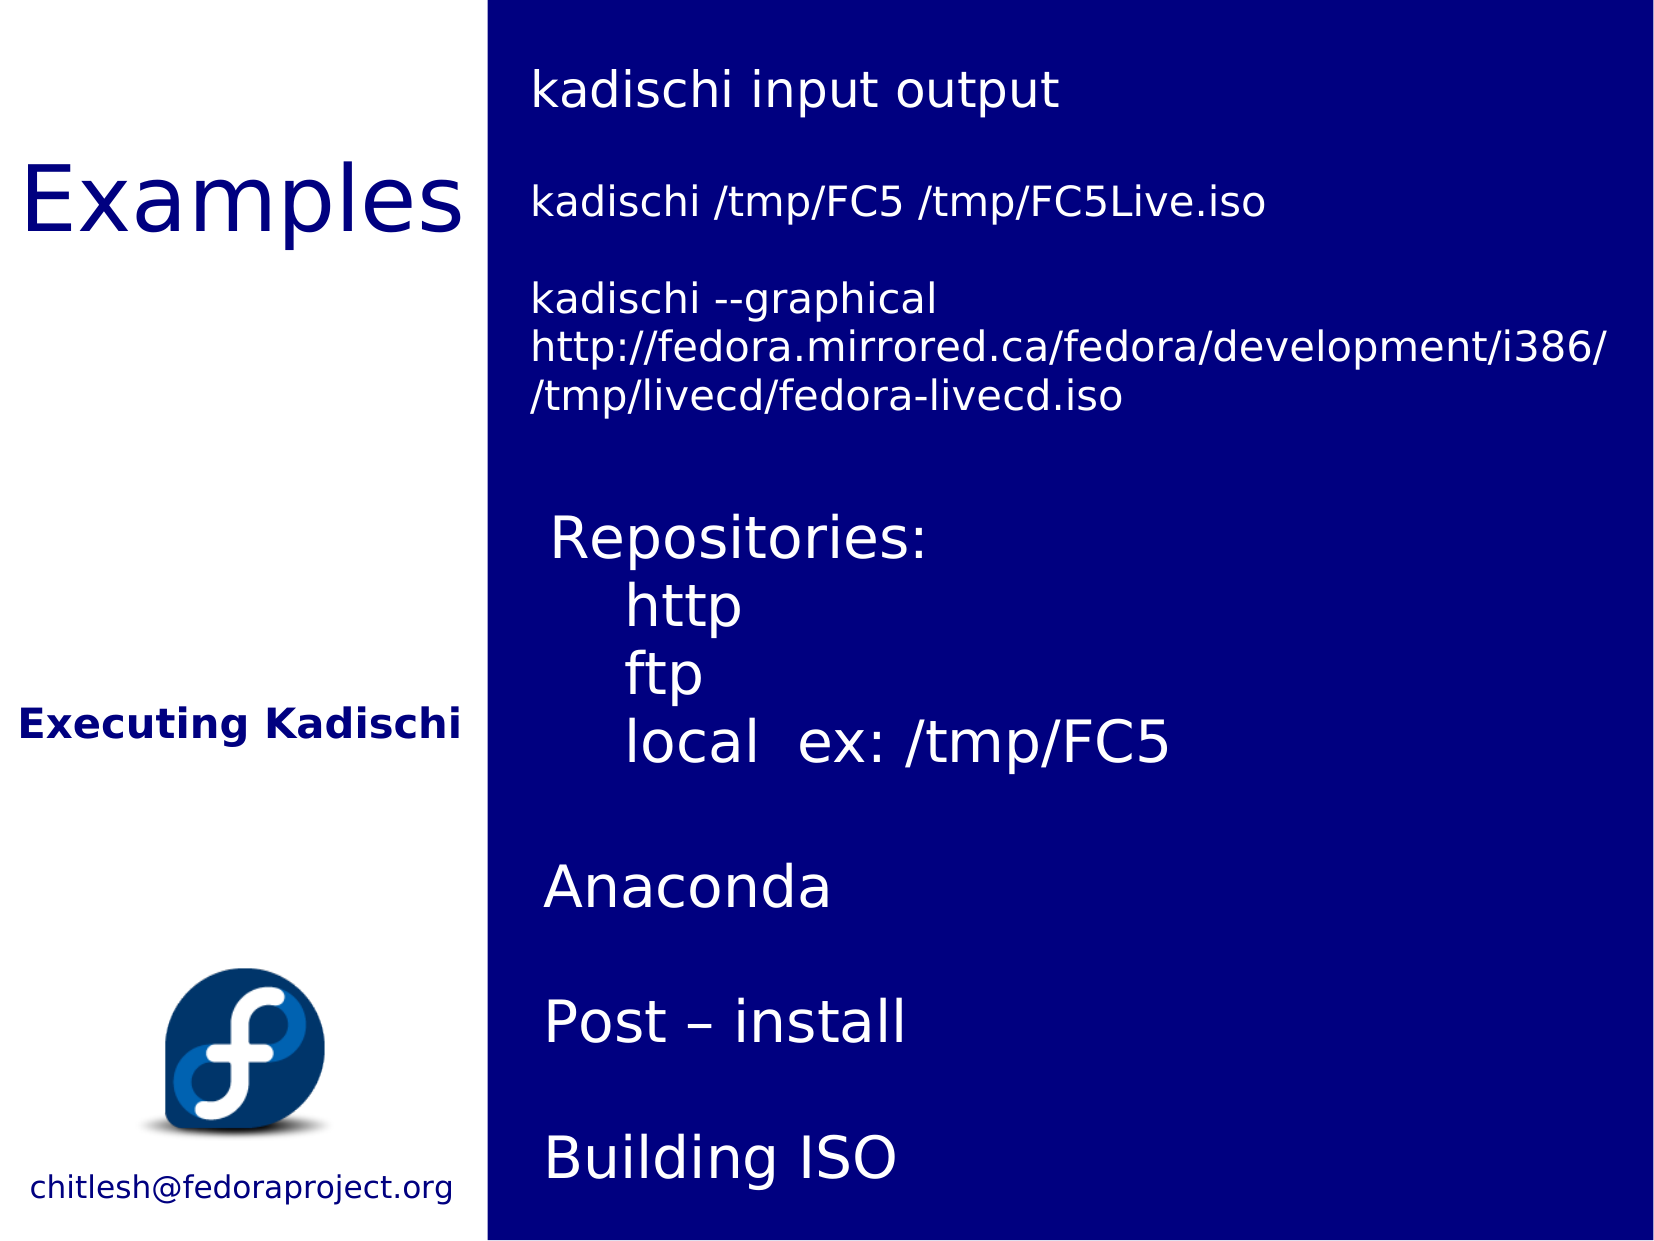

kadischi input output
kadischi /tmp/FC5 /tmp/FC5Live.iso
kadischi --graphical
http://fedora.mirrored.ca/fedora/development/i386/
/tmp/livecd/fedora-livecd.iso
Examples
Repositories:
	http
	ftp
	local ex: /tmp/FC5
Executing Kadischi
Anaconda
Post – install
Building ISO